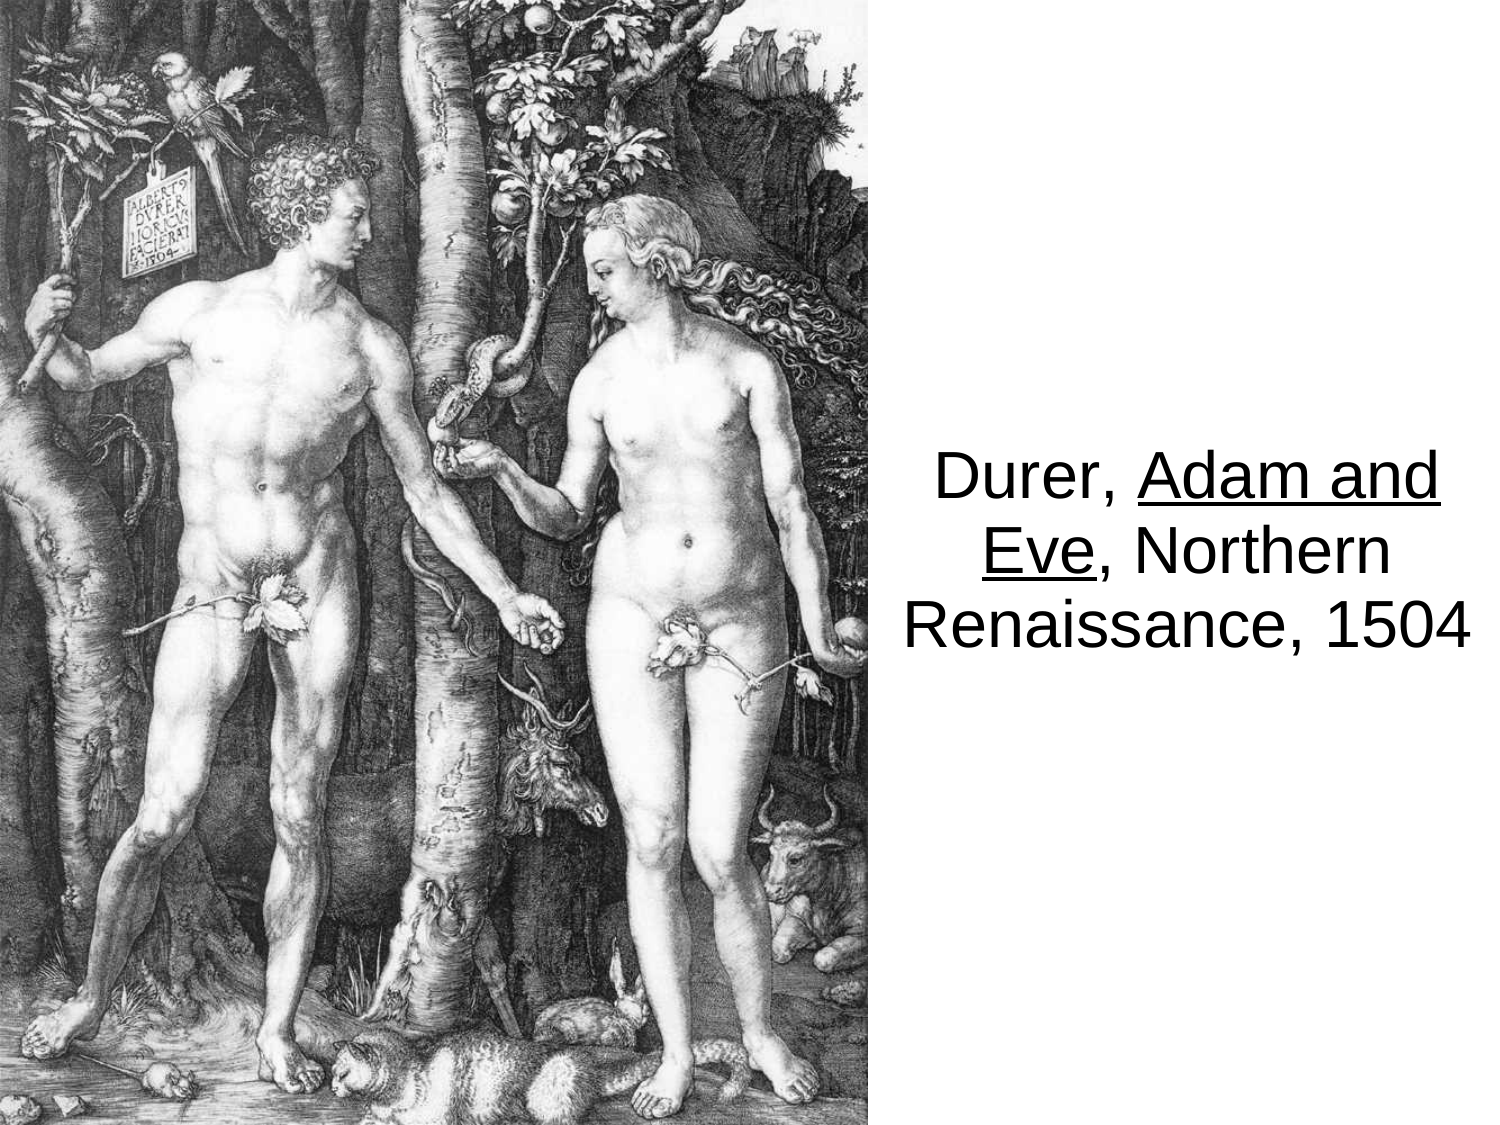

# Durer, Adam and Eve, Northern Renaissance, 1504